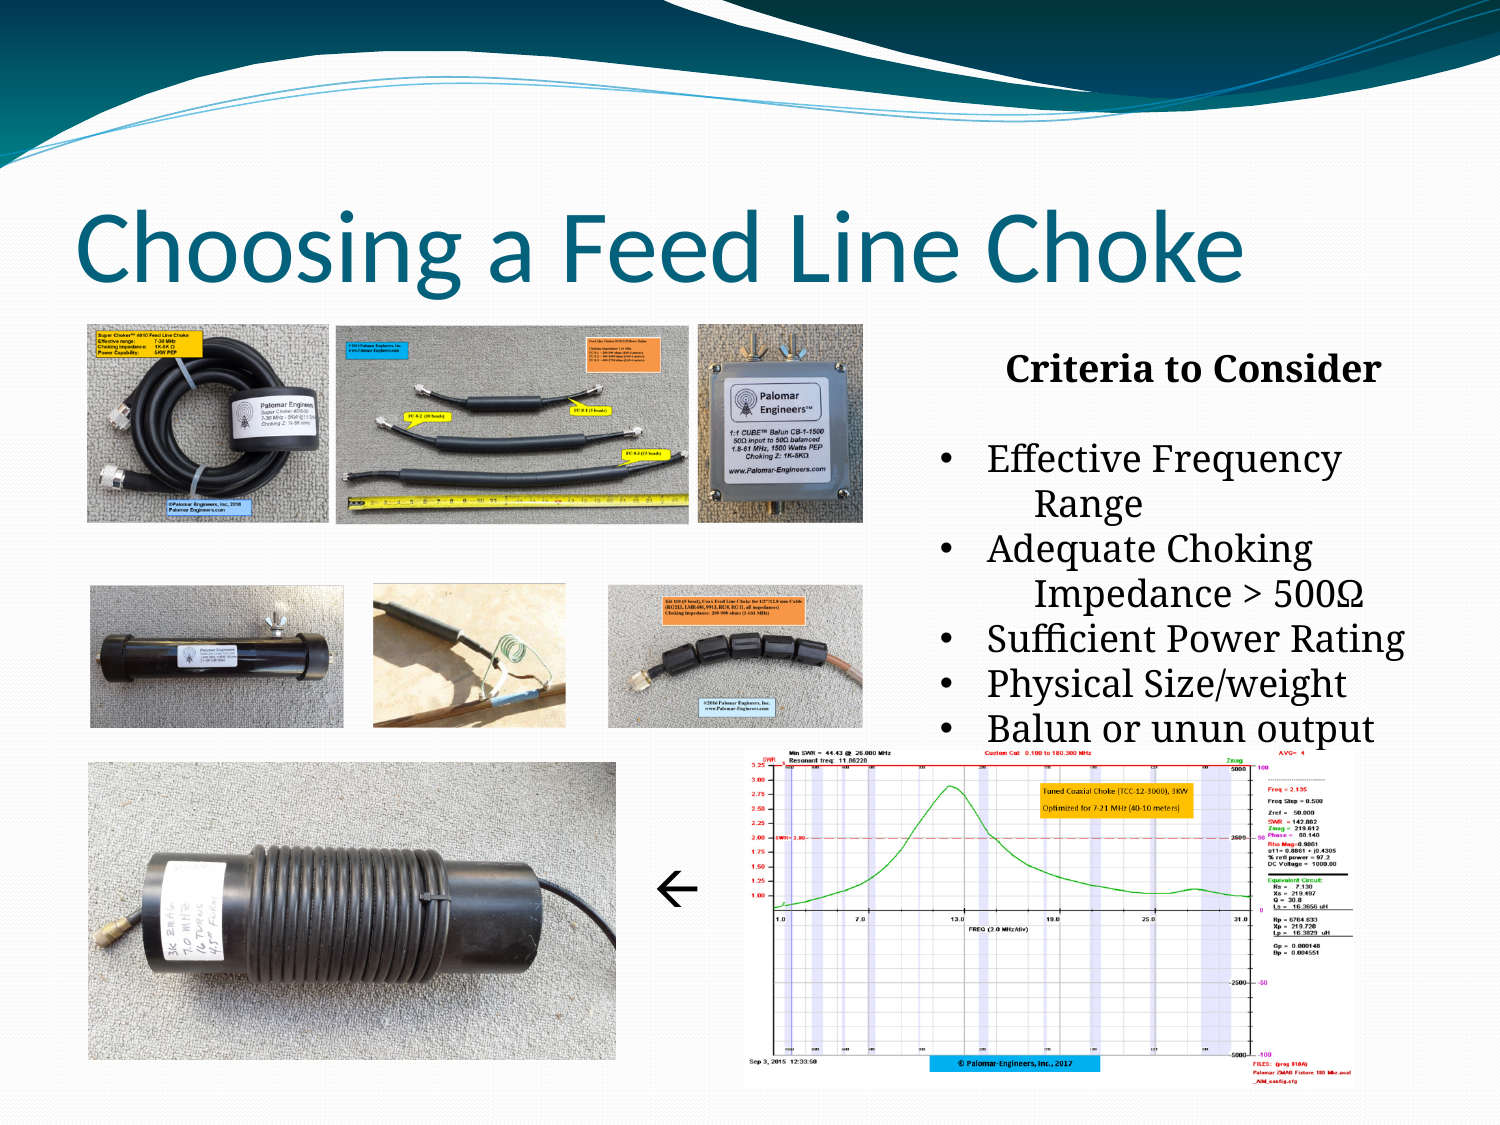

# Choosing a Feed Line Choke
Criteria to Consider
Effective Frequency Range
Adequate Choking Impedance > 500Ω
Sufficient Power Rating
Physical Size/weight
Balun or unun output
